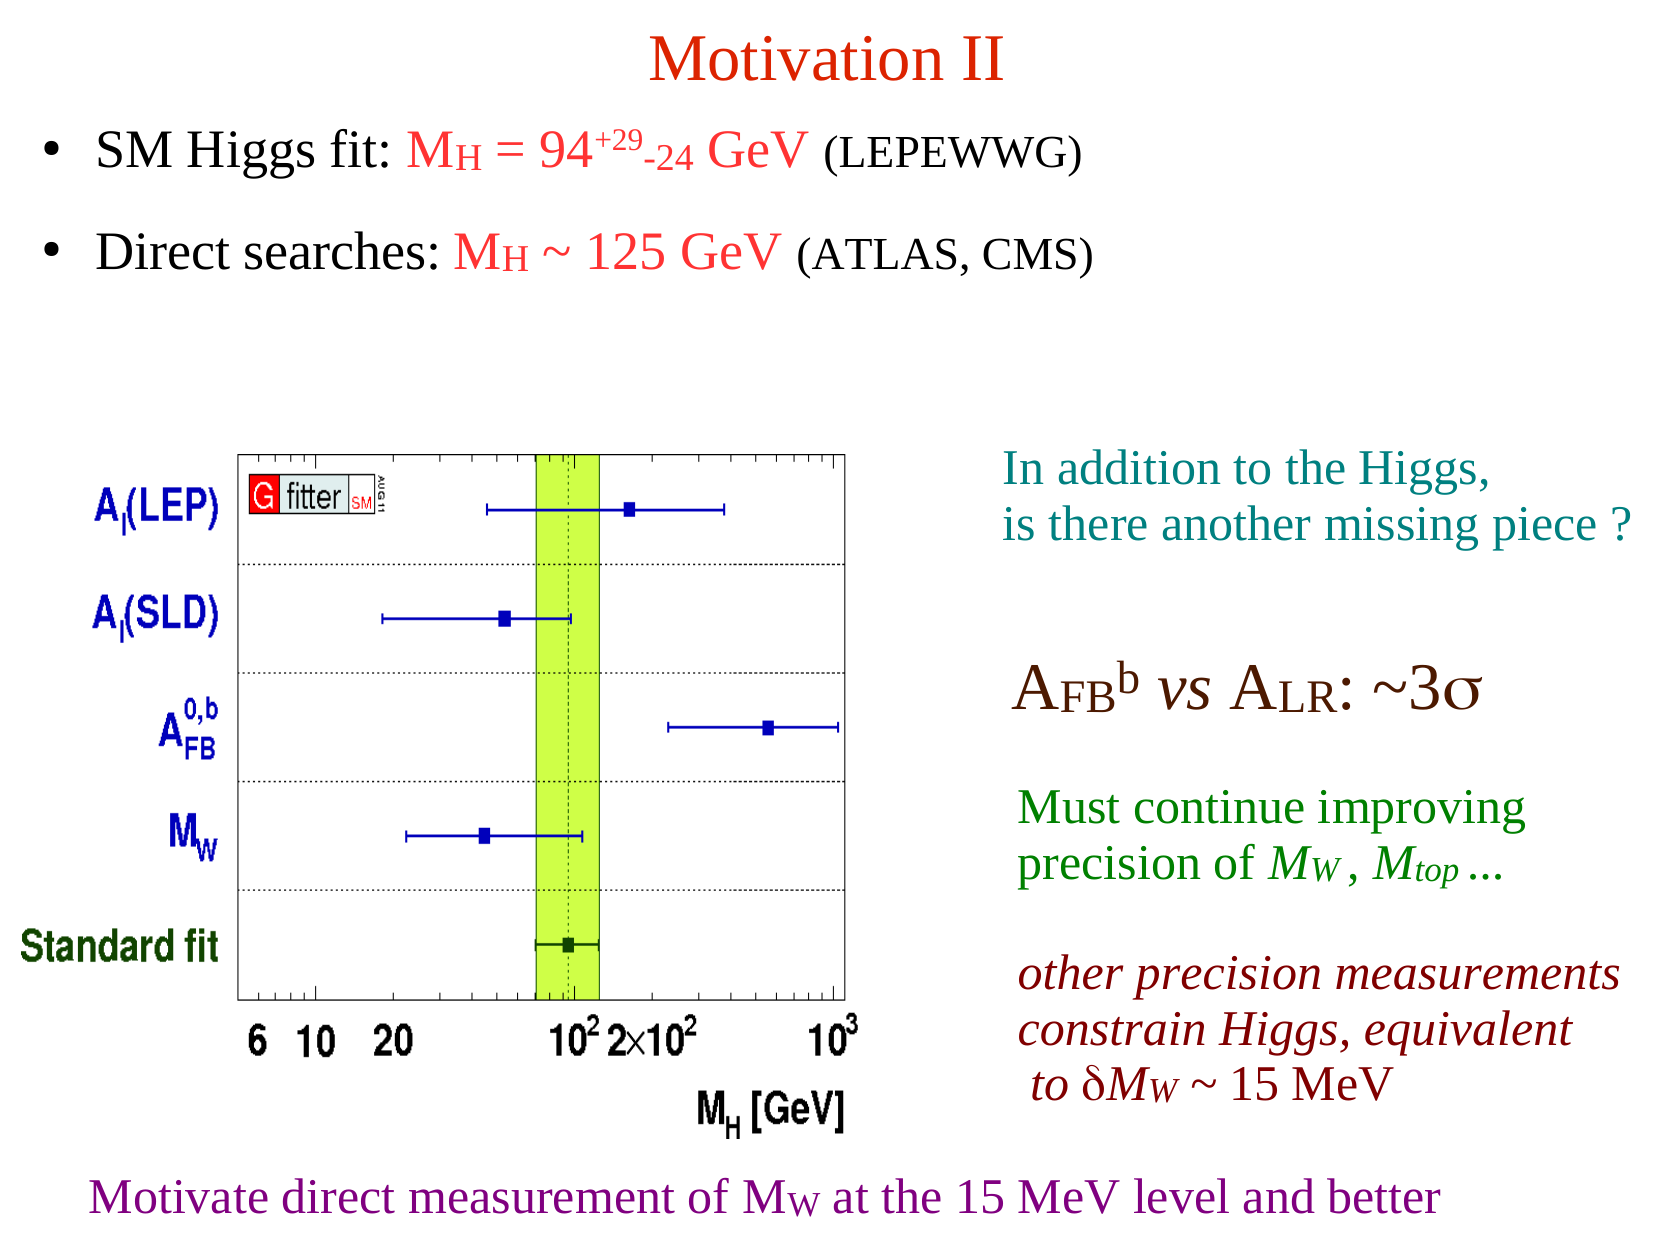

Motivation II
# SM Higgs fit: MH = 94+29-24 GeV (LEPEWWG)
Direct searches: MH ~ 125 GeV (ATLAS, CMS)
In addition to the Higgs,
is there another missing piece ?
AFBb vs ALR: ~3σ
Must continue improving
precision of MW , Mtop ...
other precision measurements
constrain Higgs, equivalent
 to δMW ~ 15 MeV
Motivate direct measurement of MW at the 15 MeV level and better